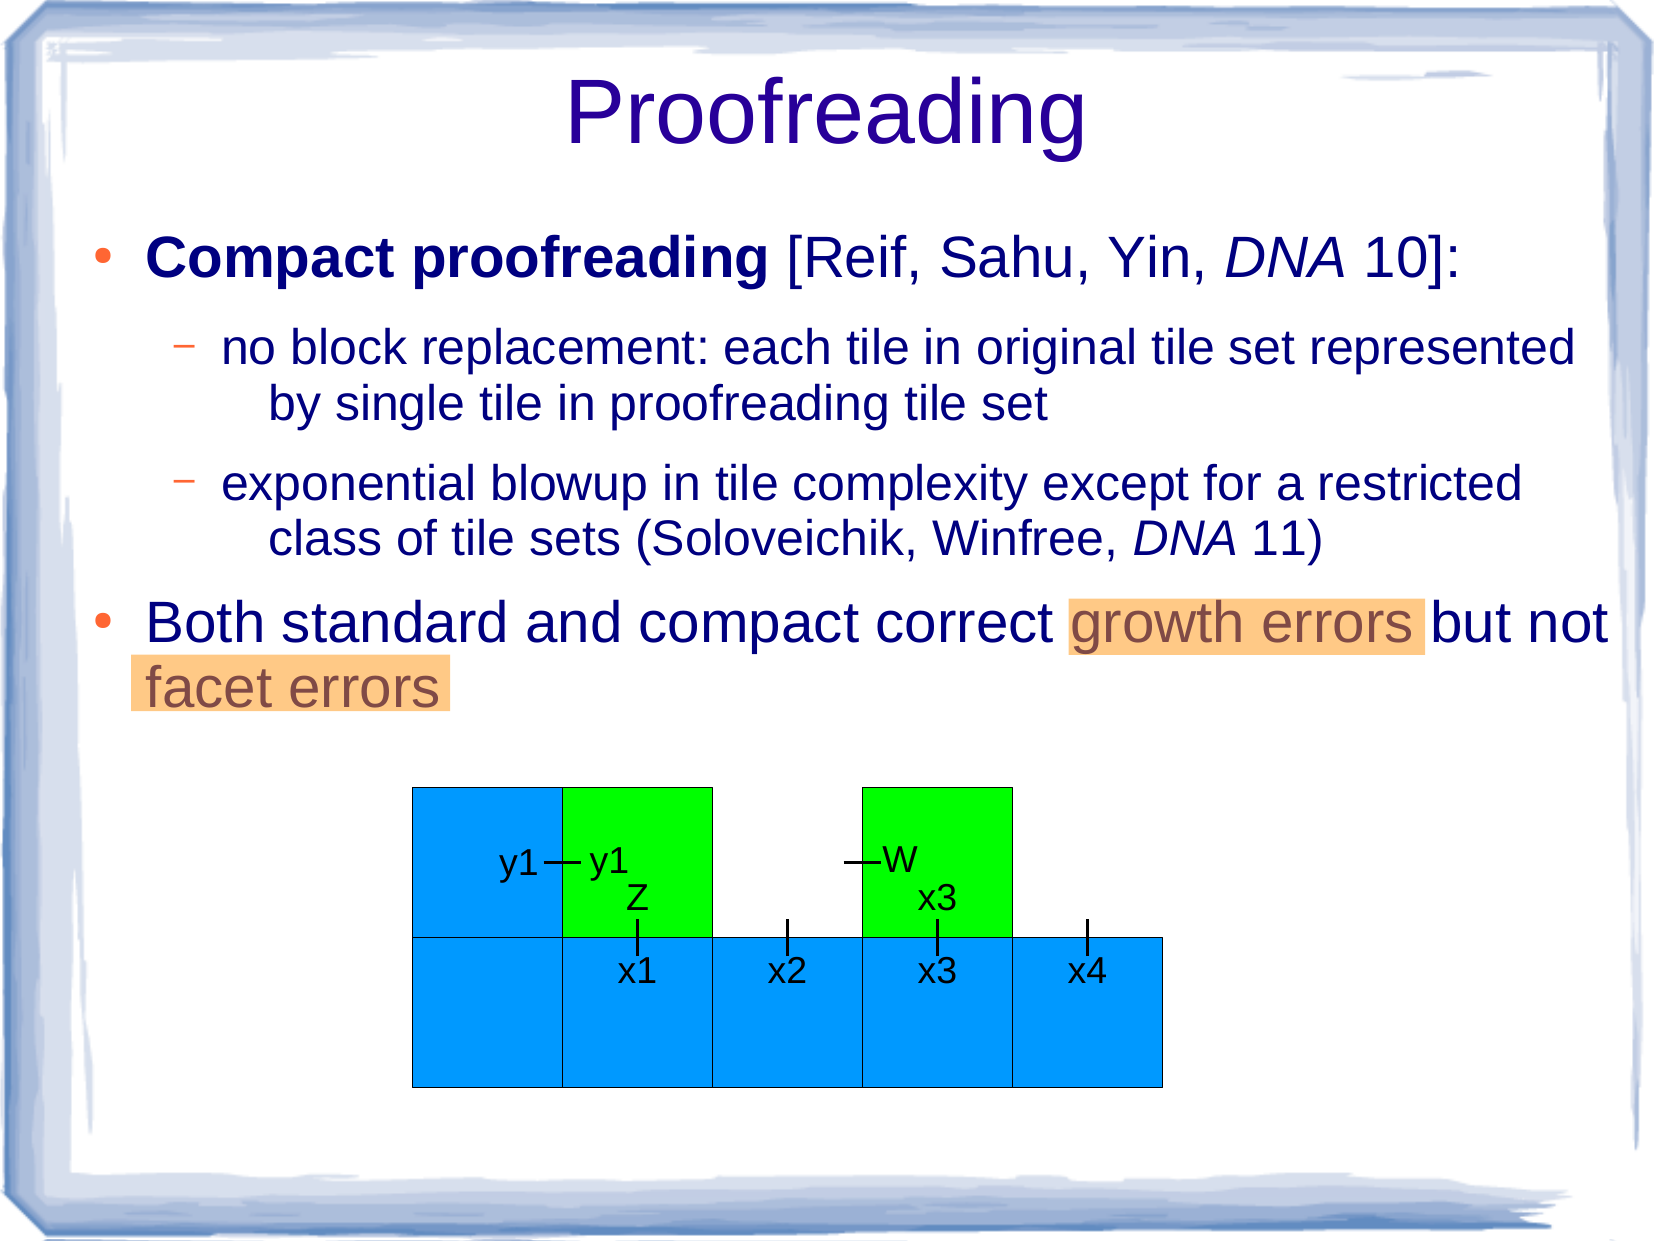

# Proofreading
Compact proofreading [Reif, Sahu, Yin, DNA 10]:
no block replacement: each tile in original tile set represented by single tile in proofreading tile set
exponential blowup in tile complexity except for a restricted class of tile sets (Soloveichik, Winfree, DNA 11)
Both standard and compact correct growth errors but not facet errors
W
x3
y1
Z
 y1
x1
x2
x3
x4